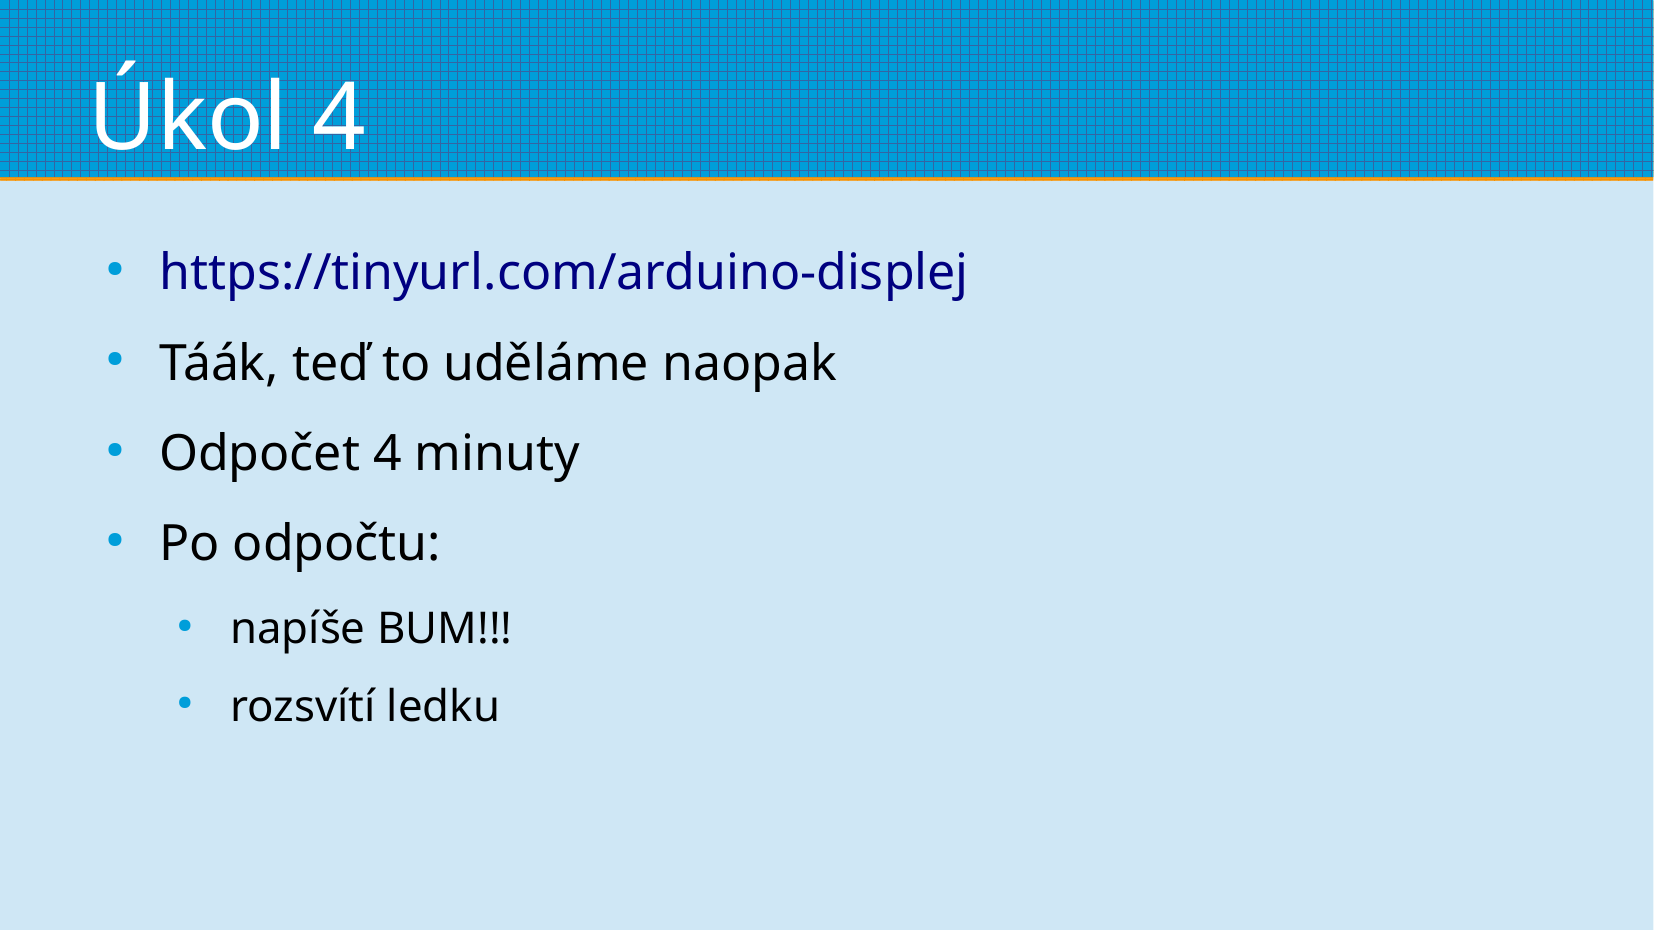

# Úkol 4
https://tinyurl.com/arduino-displej
Táák, teď to uděláme naopak
Odpočet 4 minuty
Po odpočtu:
napíše BUM!!!
rozsvítí ledku